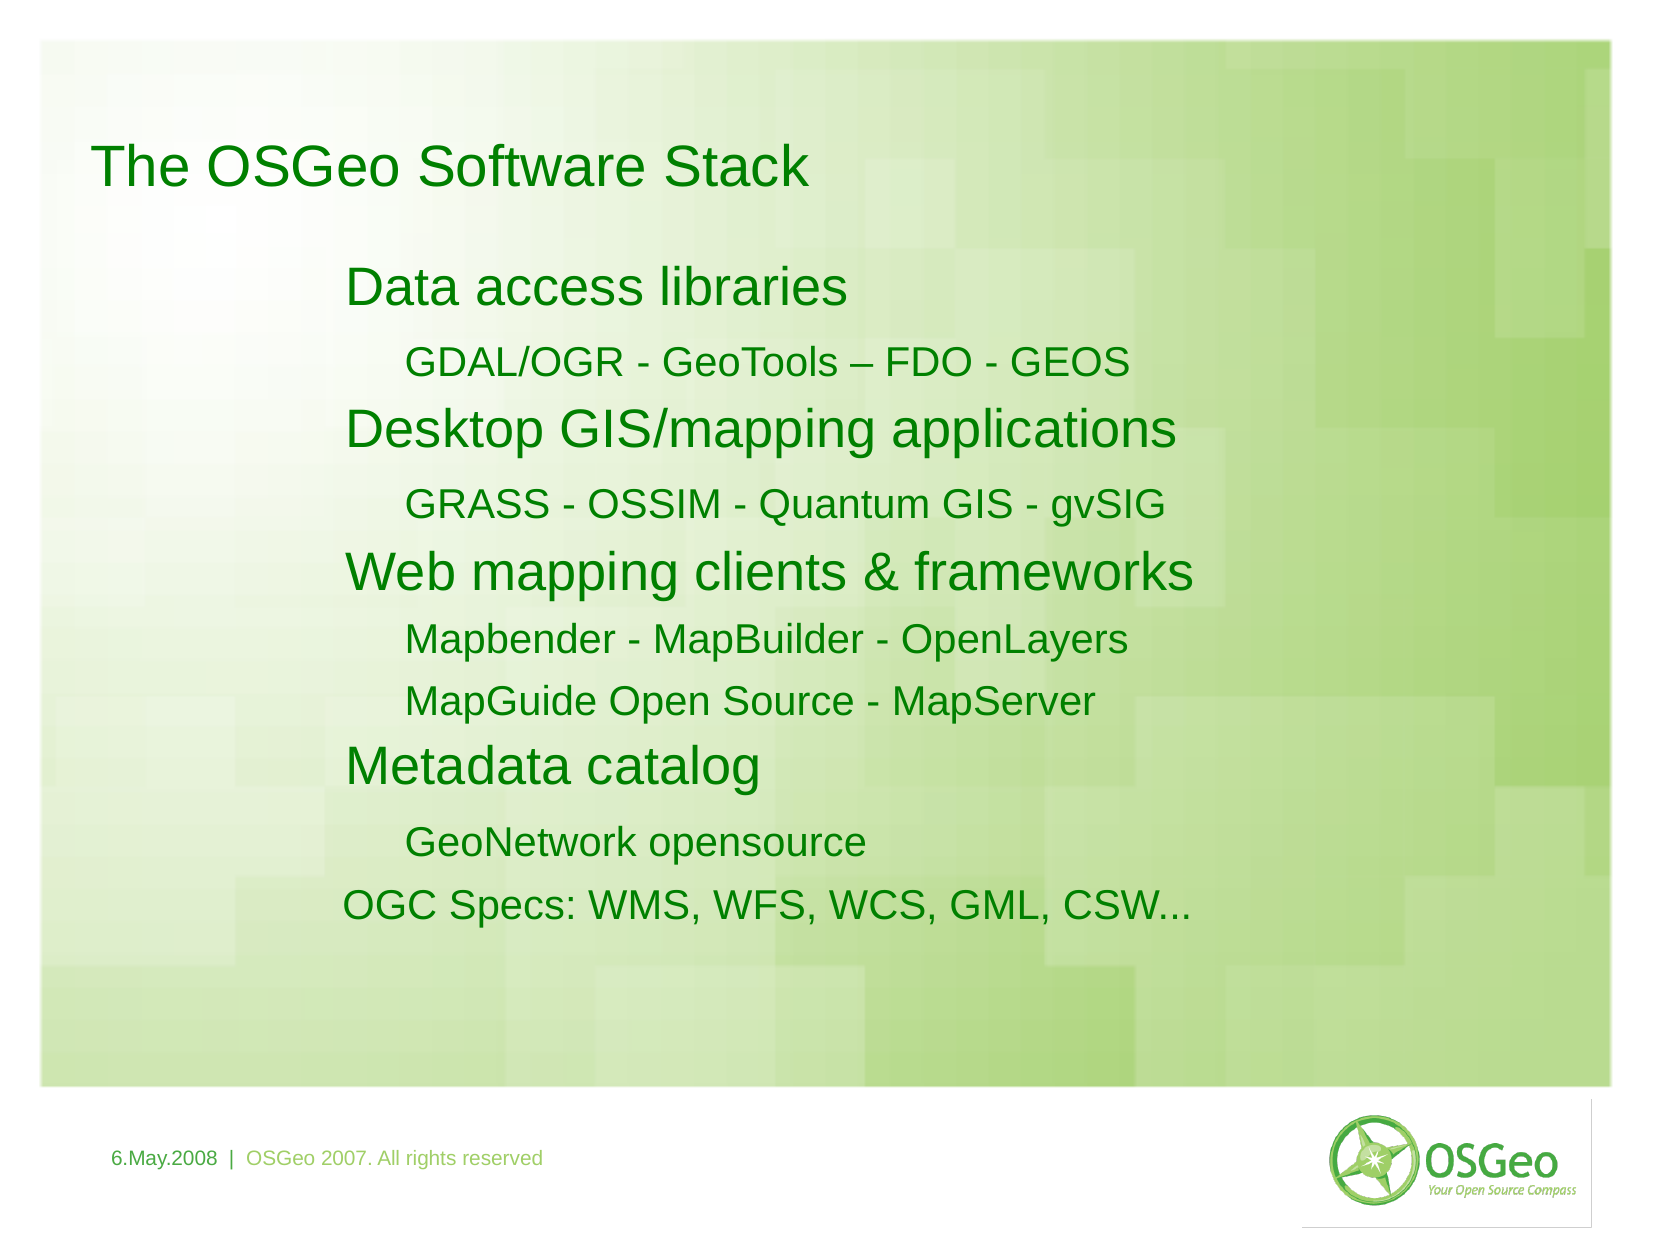

The OSGeo Software Stack
 Data access libraries
	GDAL/OGR - GeoTools – FDO - GEOS
 Desktop GIS/mapping applications
	GRASS - OSSIM - Quantum GIS - gvSIG
 Web mapping clients & frameworks
	Mapbender - MapBuilder - OpenLayers
	MapGuide Open Source - MapServer
 Metadata catalog
	GeoNetwork opensource
 OGC Specs: WMS, WFS, WCS, GML, CSW...